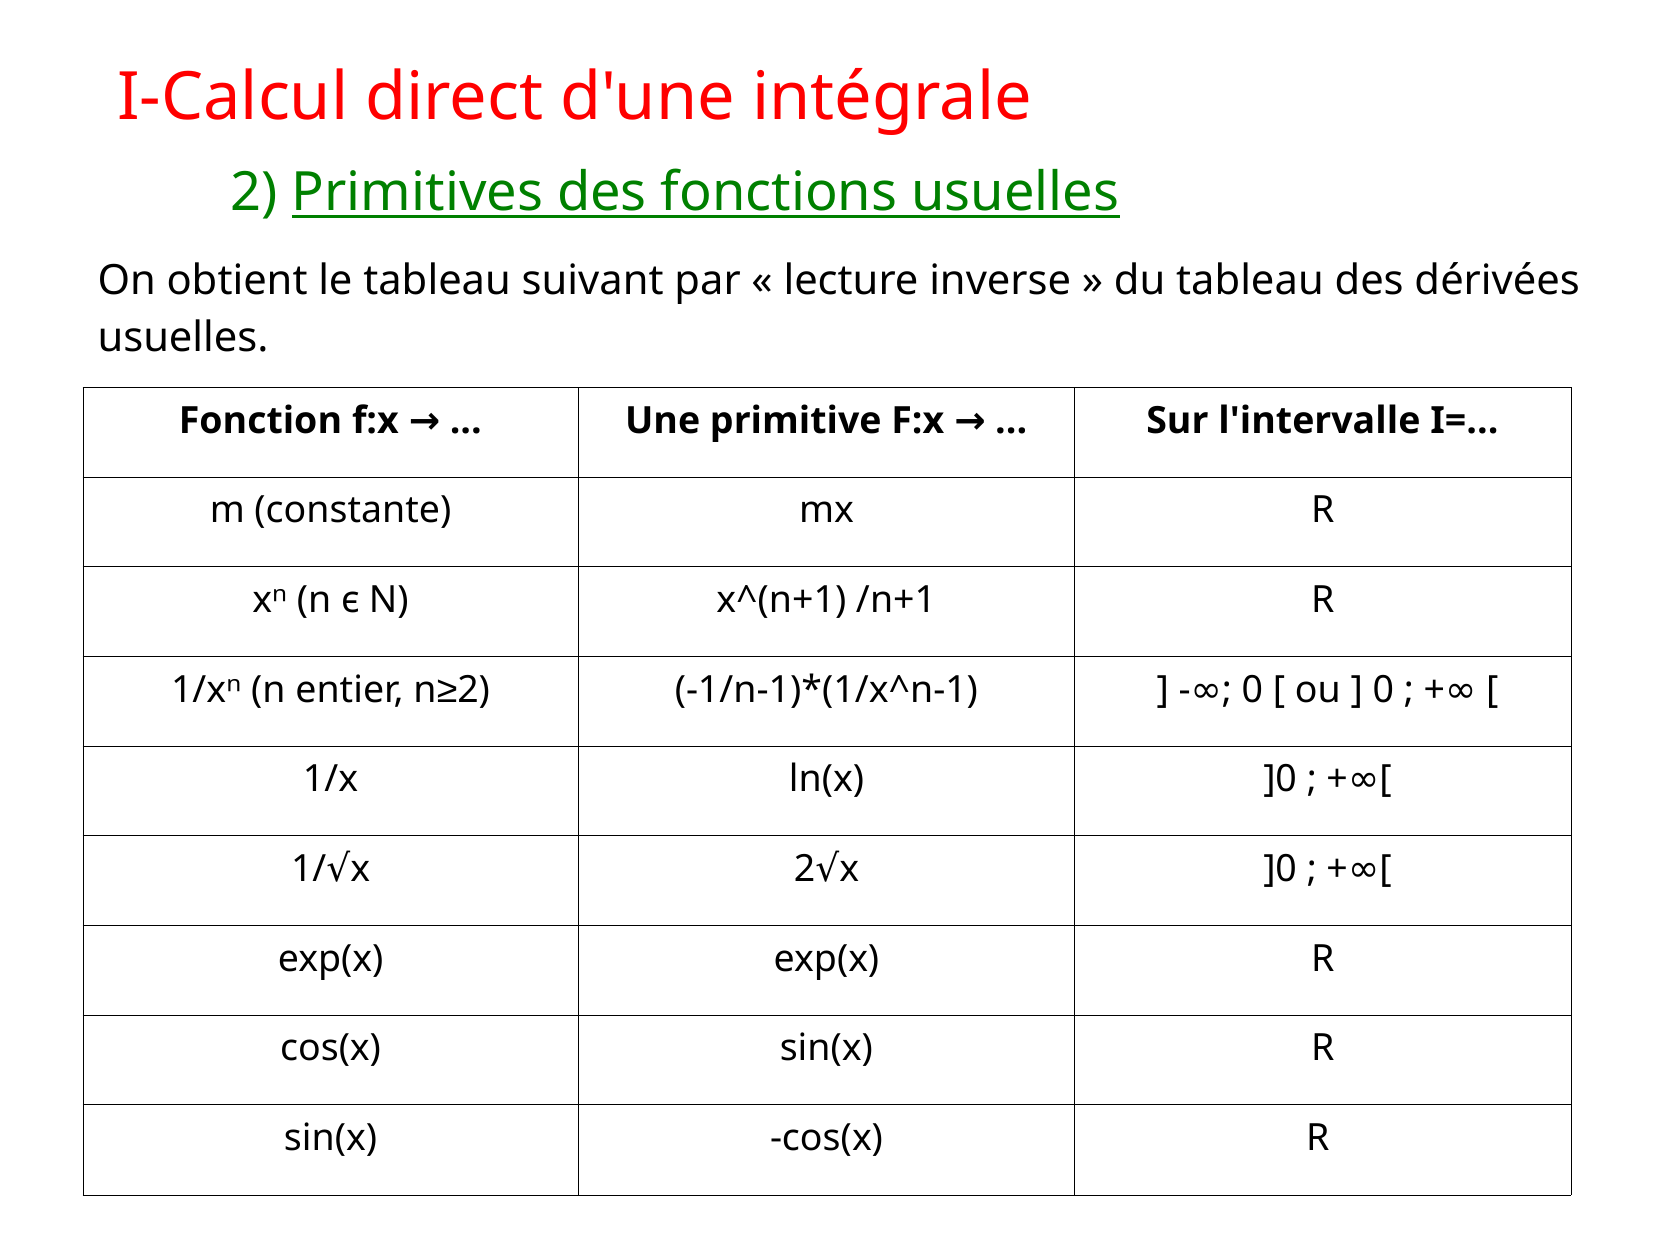

# I-Calcul direct d'une intégrale 2) Primitives des fonctions usuelles
On obtient le tableau suivant par « lecture inverse » du tableau des dérivées usuelles.
| Fonction f:x → ... | Une primitive F:x → ... | Sur l'intervalle I=... |
| --- | --- | --- |
| m (constante) | mx | R |
| xⁿ (n є N) | x^(n+1) /n+1 | R |
| 1/xⁿ (n entier, n≥2) | (-1/n-1)\*(1/x^n-1) | ] -∞; 0 [ ou ] 0 ; +∞ [ |
| 1/x | ln(x) | ]0 ; +∞[ |
| 1/√x | 2√x | ]0 ; +∞[ |
| exp(x) | exp(x) | R |
| cos(x) | sin(x) | R |
| sin(x) | -cos(x) | R |